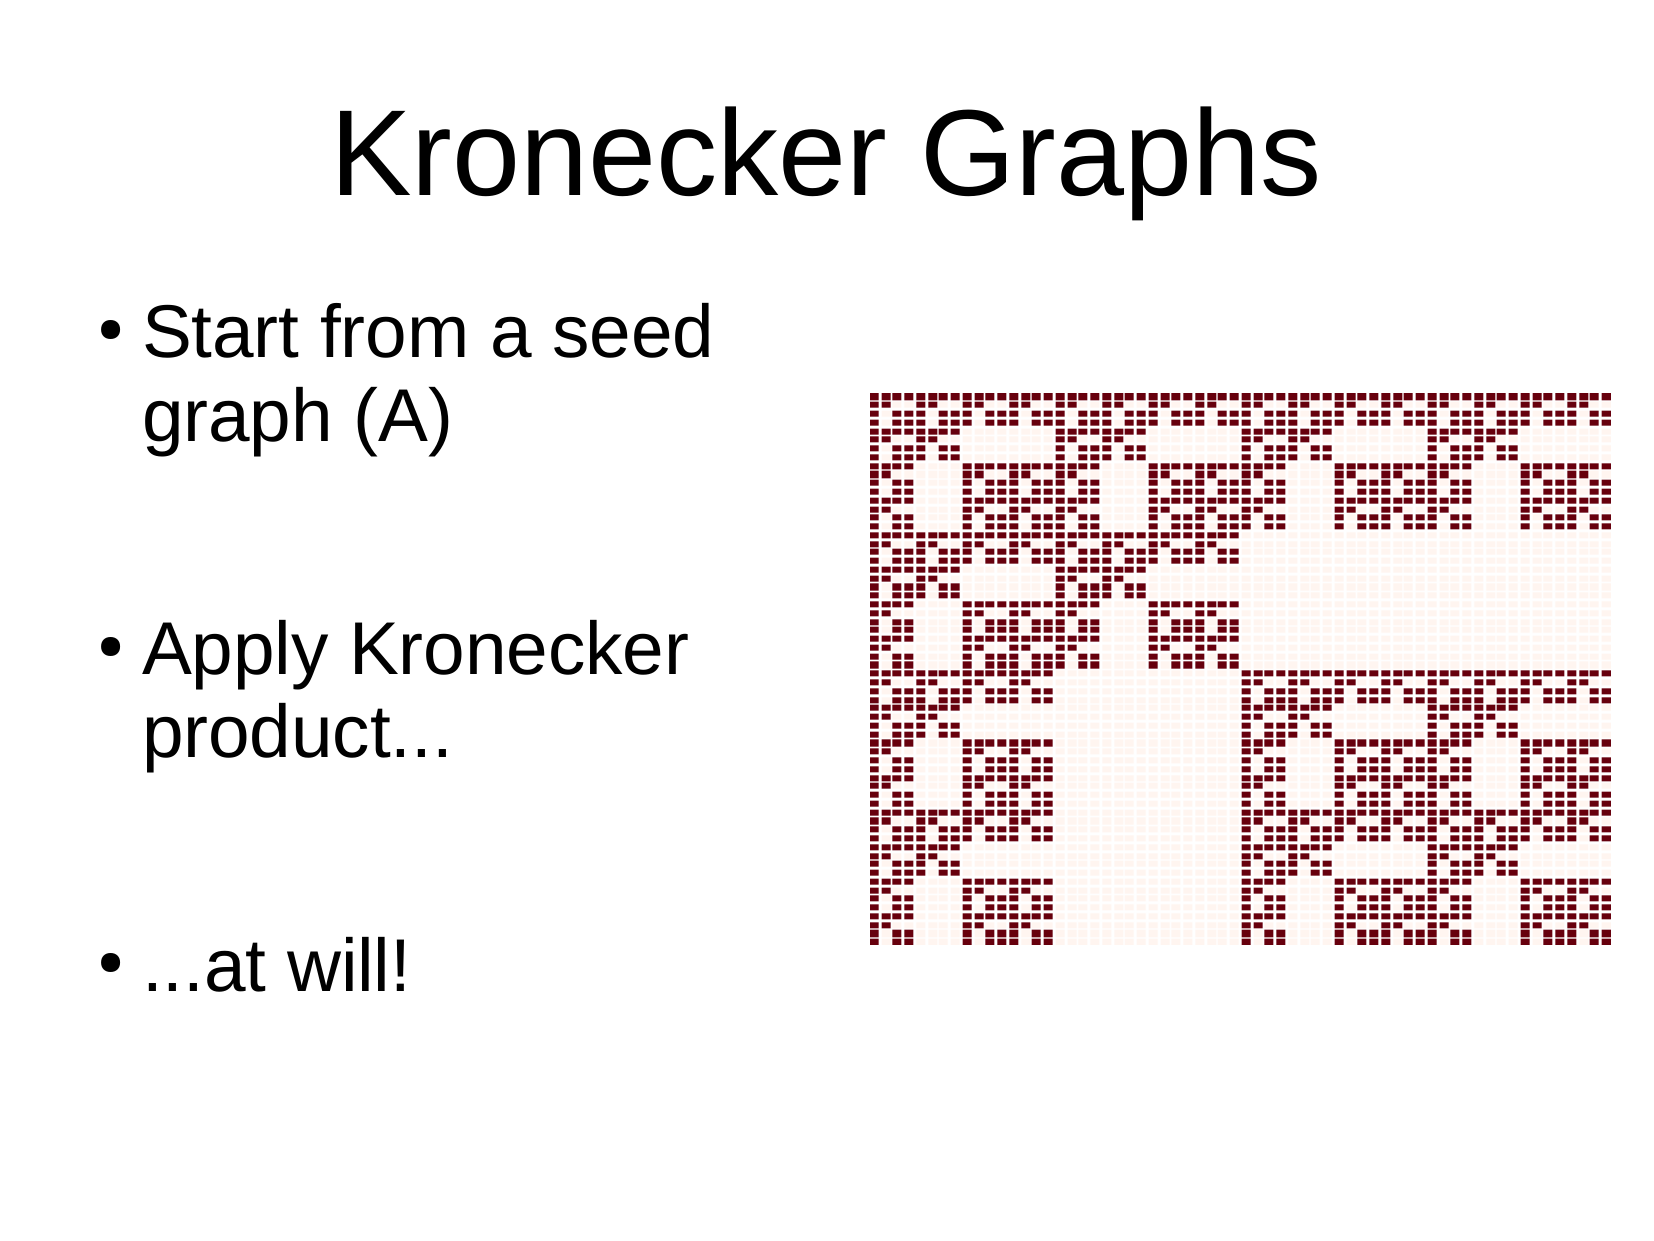

# Kronecker Graphs
Start from a seed graph (A)
Apply Kronecker product...
...at will!
xA
xA
xA
xA
xA
xA
xA
xA
xA
xA
xA
xA
xA
xA
xA
xA